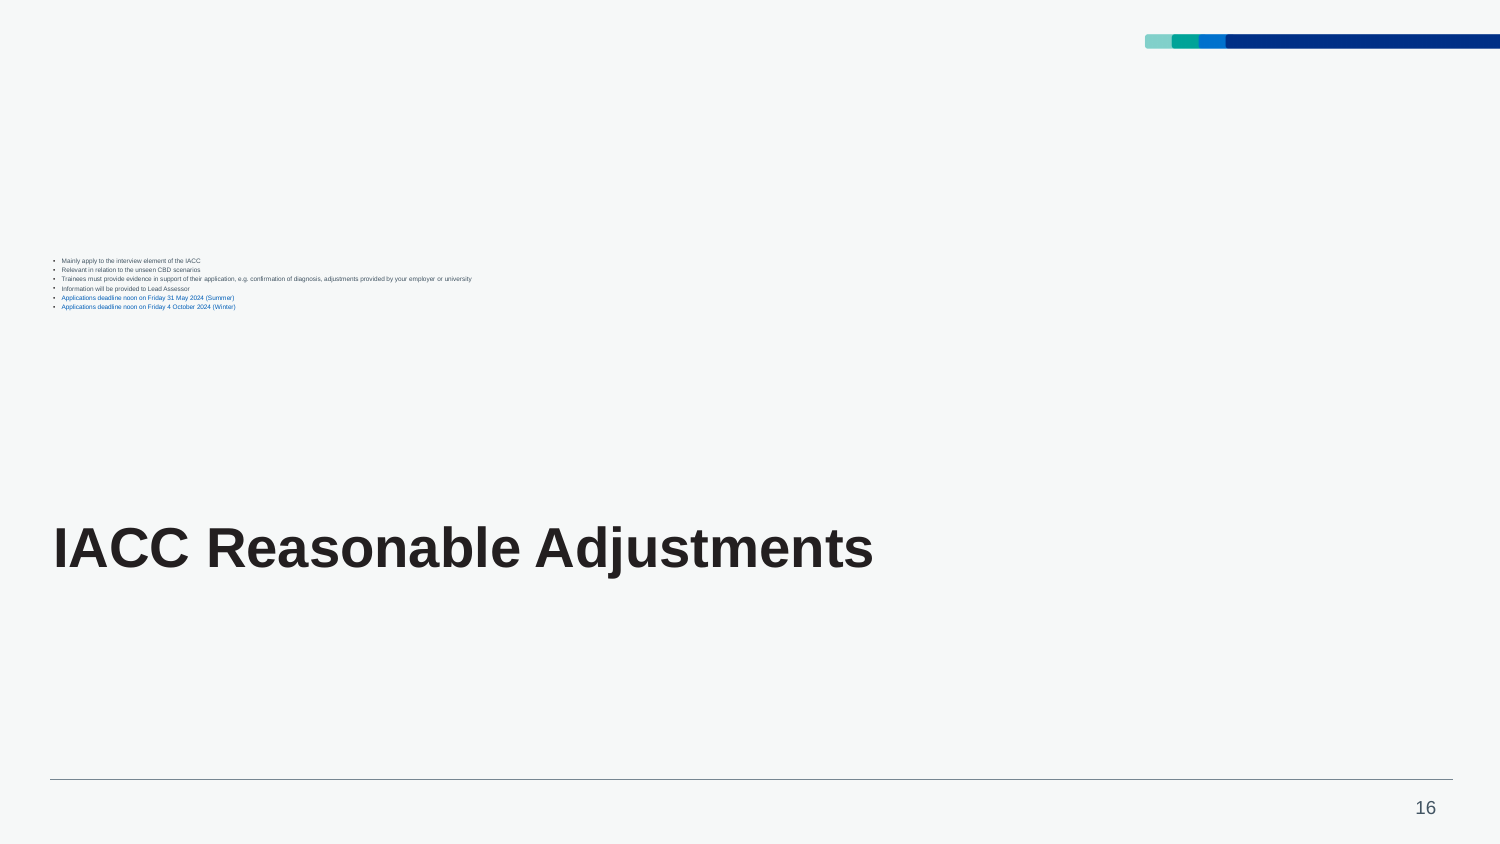

# Mainly apply to the interview element of the IACC
Relevant in relation to the unseen CBD scenarios
Trainees must provide evidence in support of their application, e.g. confirmation of diagnosis, adjustments provided by your employer or university
Information will be provided to Lead Assessor
Applications deadline noon on Friday 31 May 2024 (Summer)
Applications deadline noon on Friday 4 October 2024 (Winter)
IACC Reasonable Adjustments